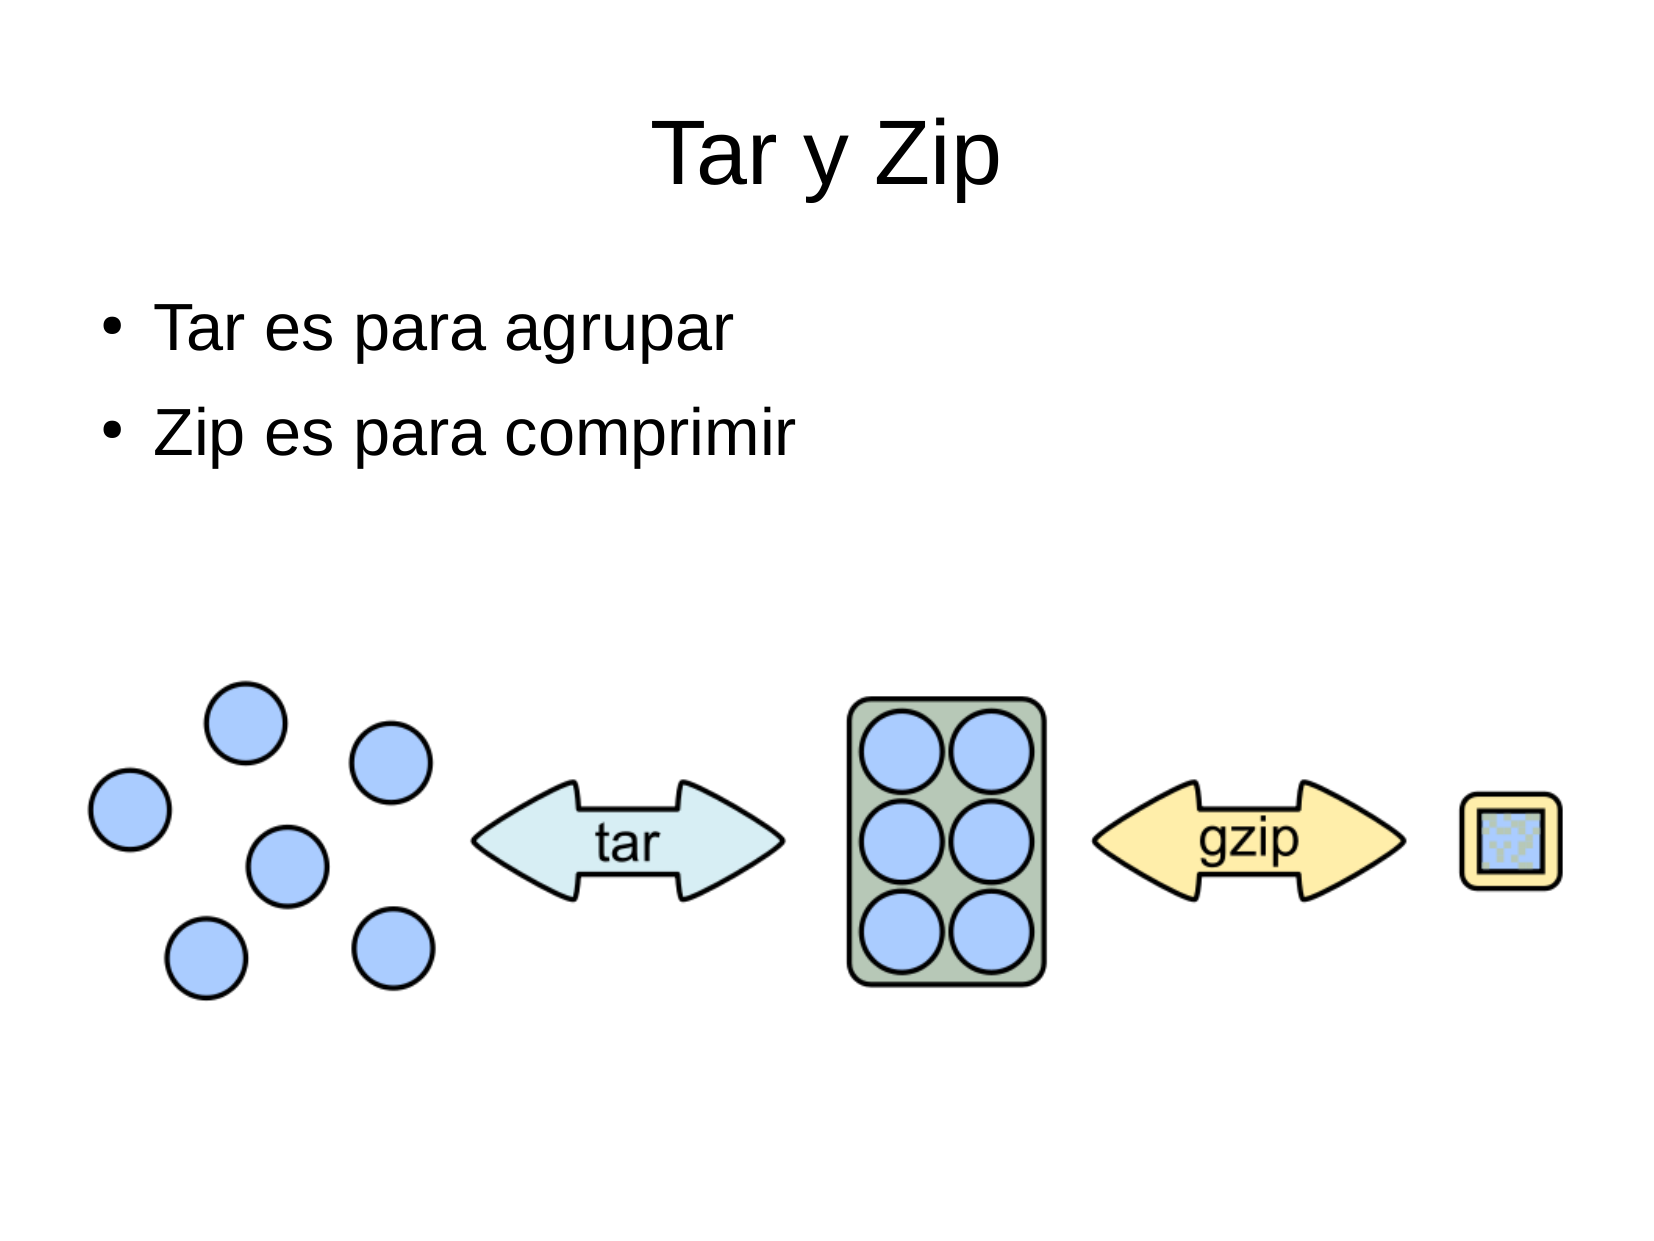

# Tar y Zip
Tar es para agrupar
Zip es para comprimir